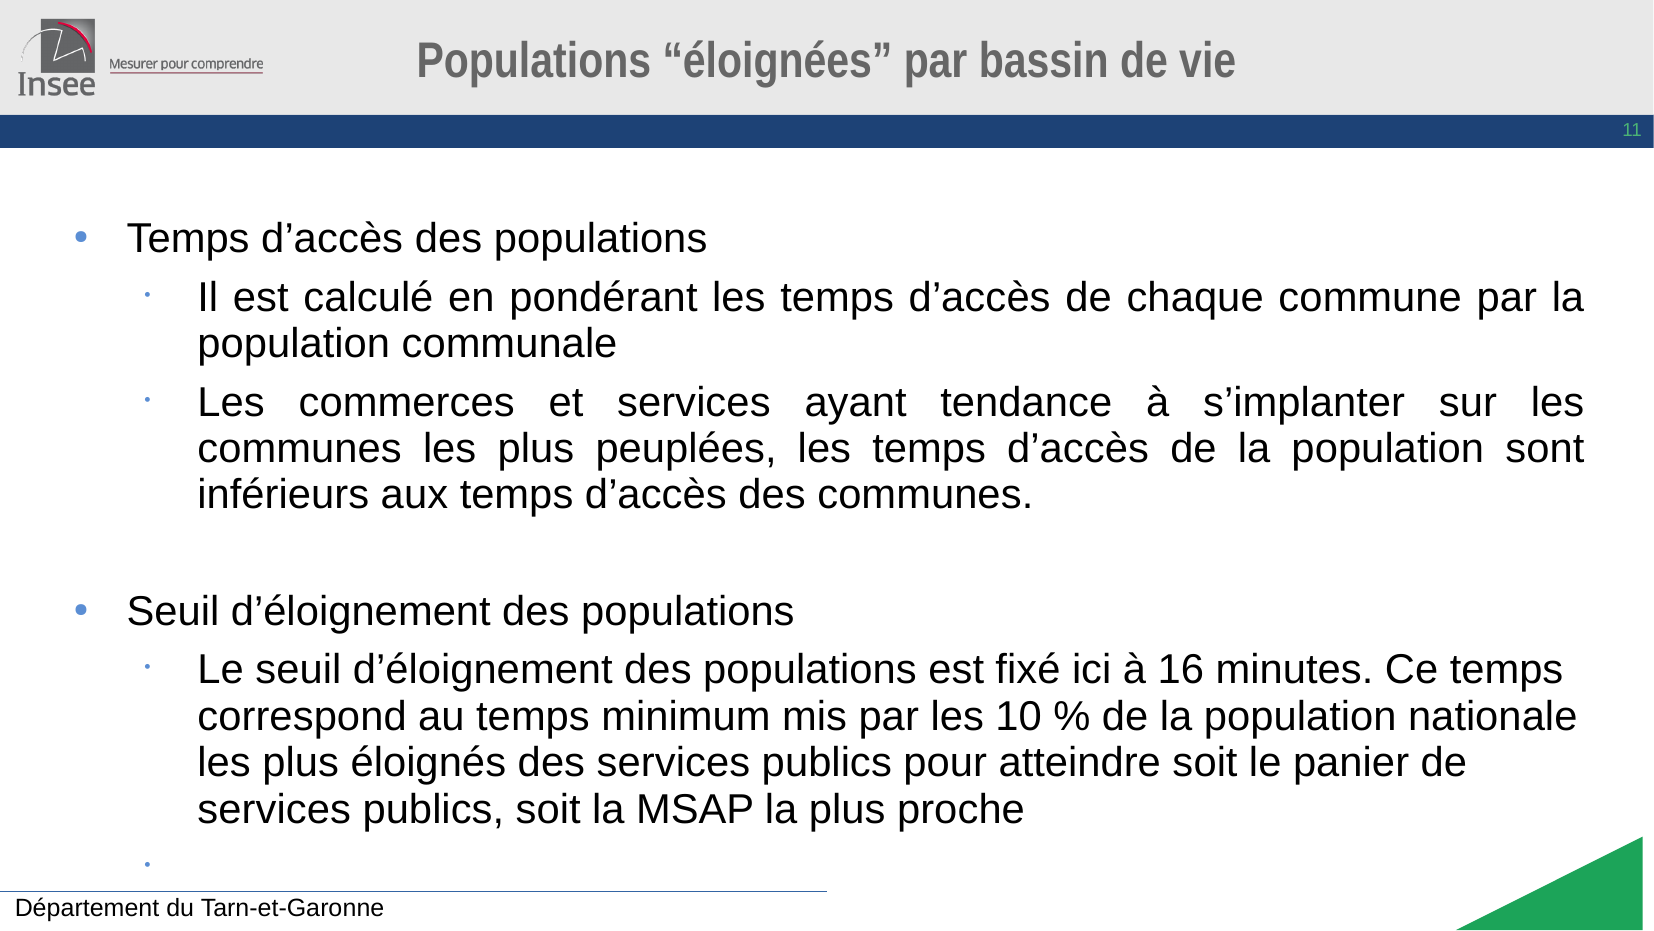

# Populations “éloignées” par bassin de vie
11
Temps d’accès des populations
Il est calculé en pondérant les temps d’accès de chaque commune par la population communale
Les commerces et services ayant tendance à s’implanter sur les communes les plus peuplées, les temps d’accès de la population sont inférieurs aux temps d’accès des communes.
Seuil d’éloignement des populations
Le seuil d’éloignement des populations est fixé ici à 16 minutes. Ce temps correspond au temps minimum mis par les 10 % de la population nationale les plus éloignés des services publics pour atteindre soit le panier de services publics, soit la MSAP la plus proche